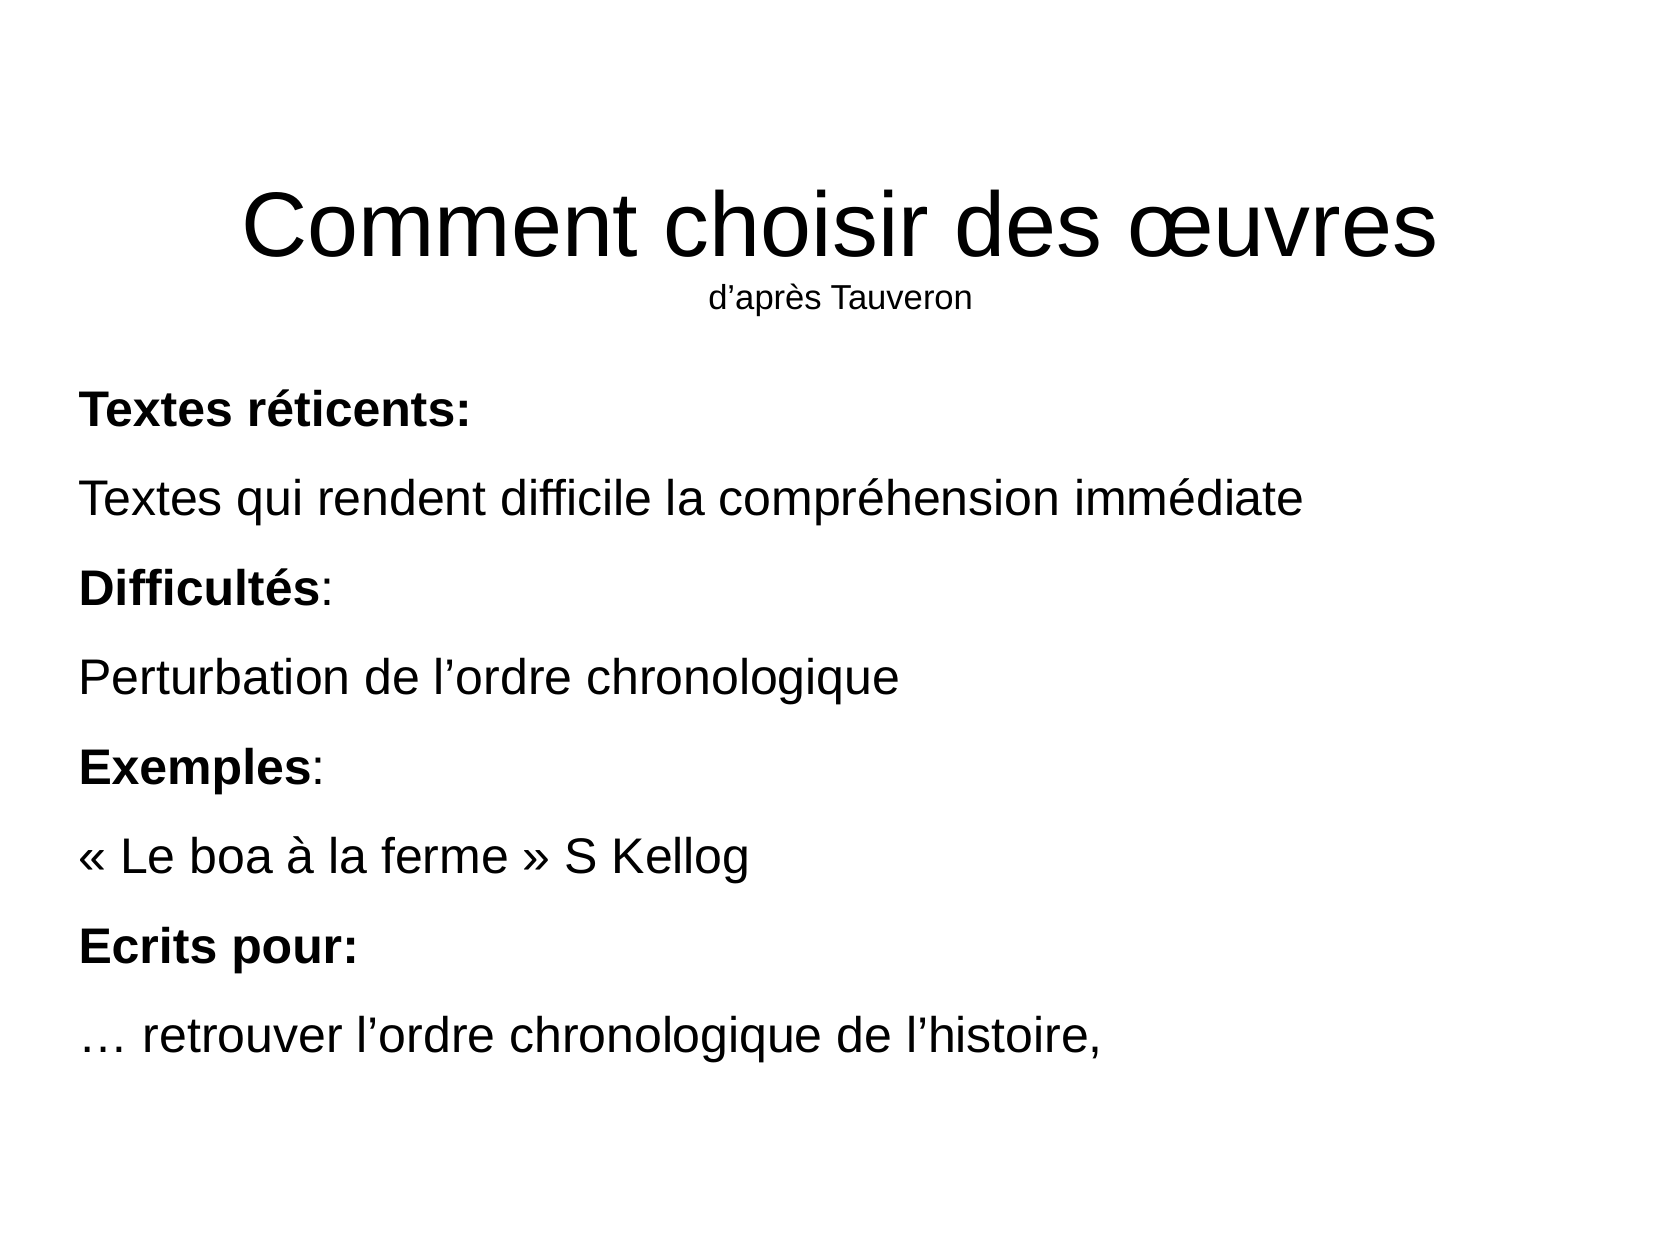

# Comment choisir des œuvres d’après Tauveron
Textes réticents:
Textes qui rendent difficile la compréhension immédiate
Difficultés:
Perturbation de l’ordre chronologique
Exemples:
« Le boa à la ferme » S Kellog
Ecrits pour:
… retrouver l’ordre chronologique de l’histoire,